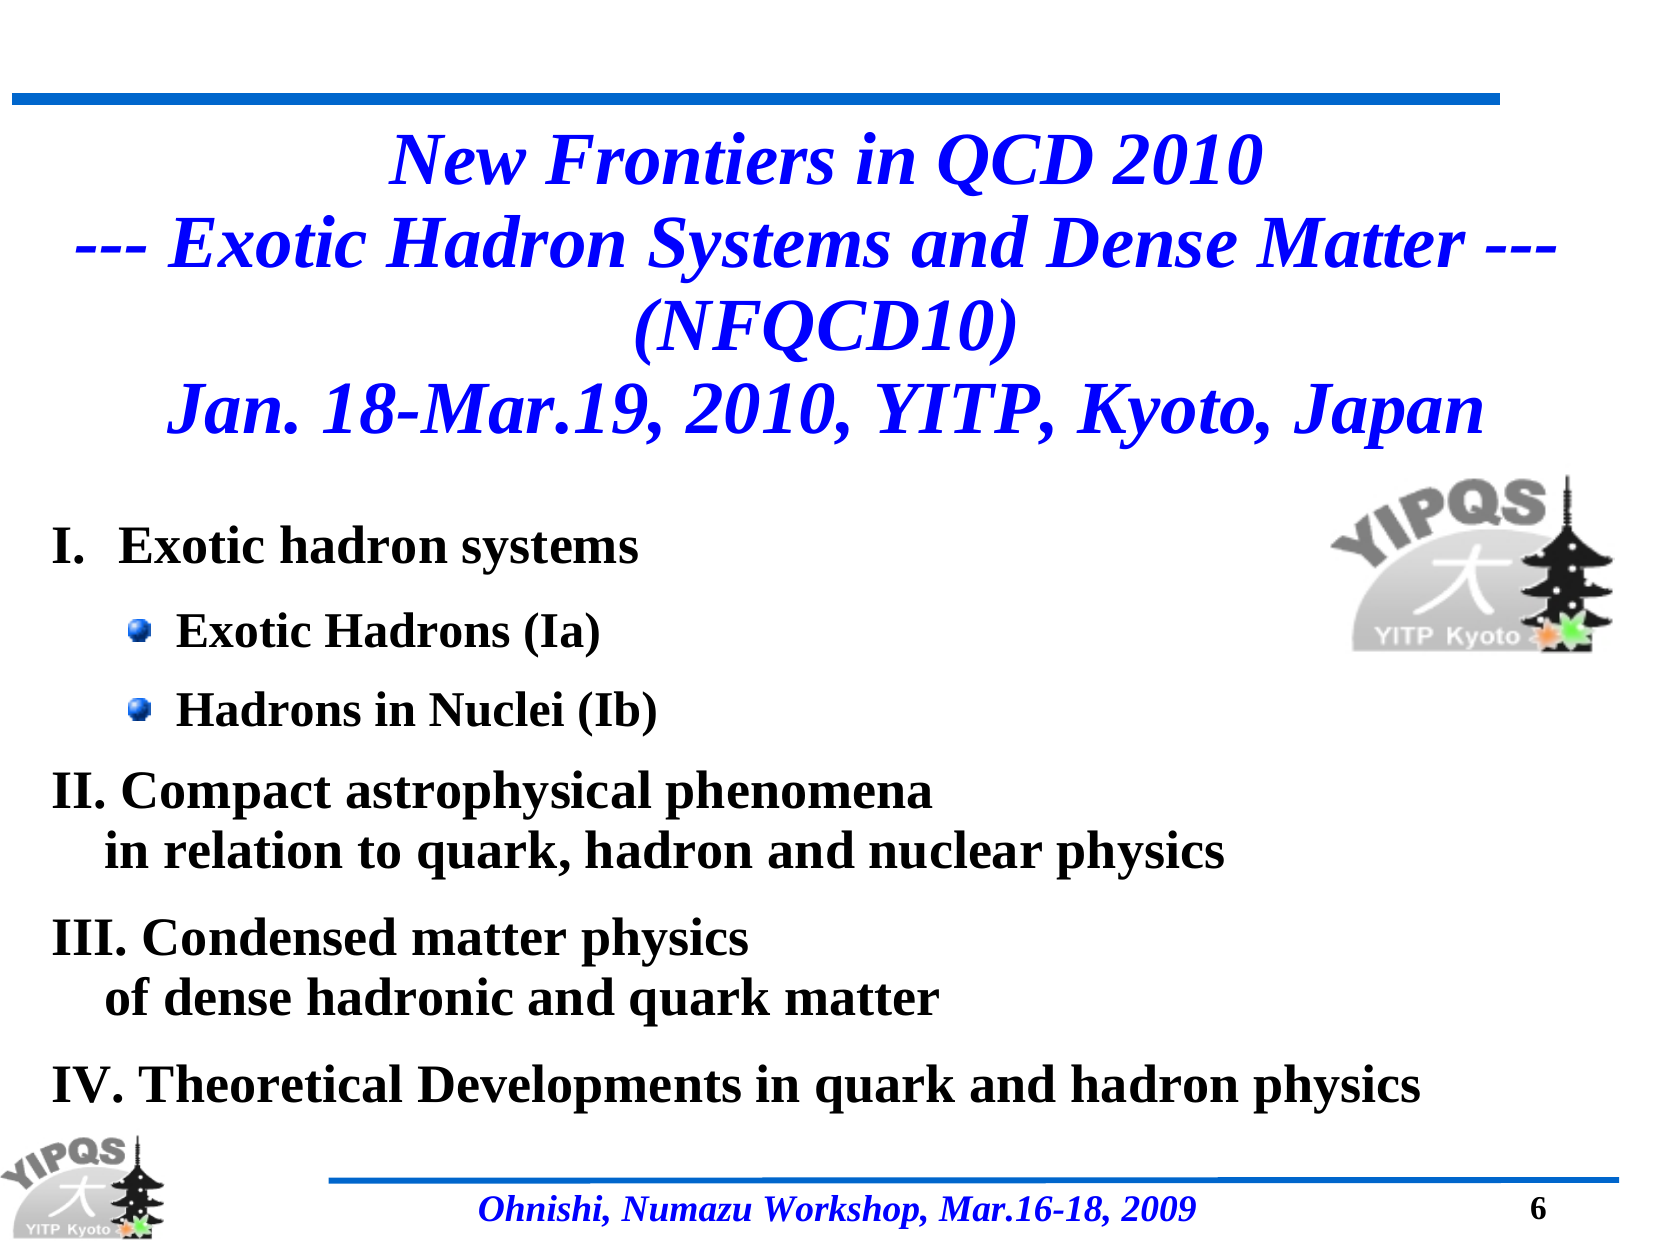

# New Frontiers in QCD 2010 --- Exotic Hadron Systems and Dense Matter --- (NFQCD10) Jan. 18-Mar.19, 2010, YITP, Kyoto, Japan
 Exotic hadron systems
Exotic Hadrons (Ia)
Hadrons in Nuclei (Ib)
 Compact astrophysical phenomena
in relation to quark, hadron and nuclear physics
 Condensed matter physics
of dense hadronic and quark matter
 Theoretical Developments in quark and hadron physics